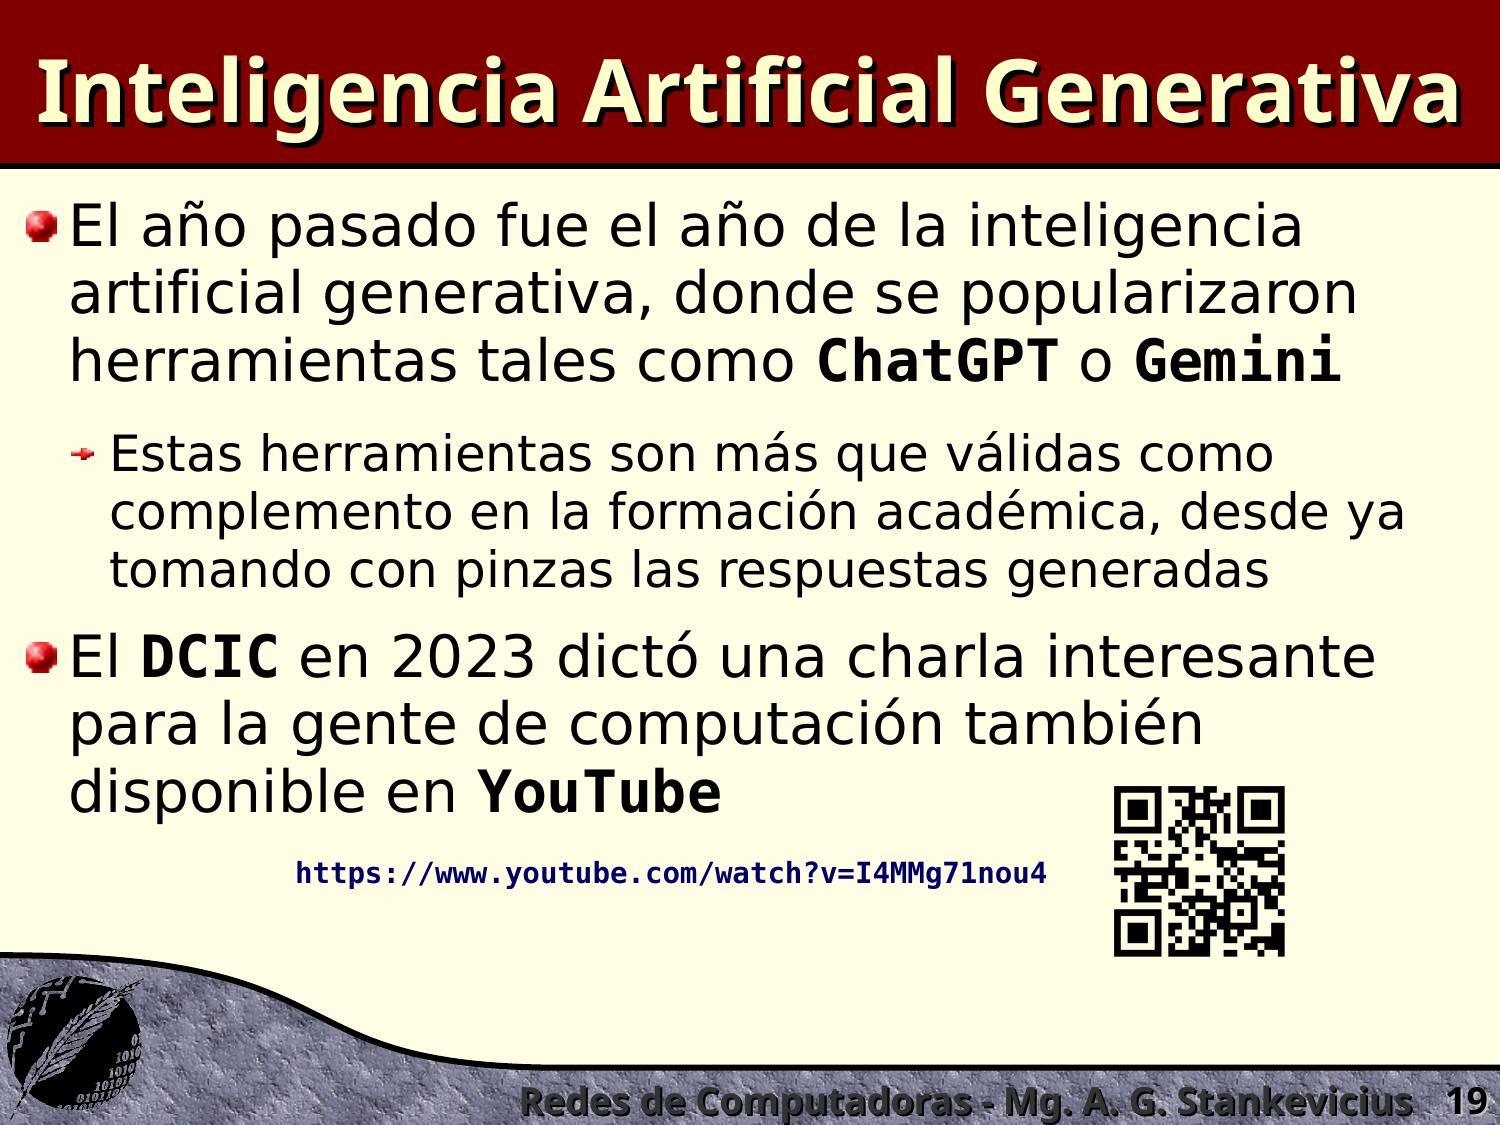

# Inteligencia Artificial Generativa
El año pasado fue el año de la inteligencia artificial generativa, donde se popularizaron herramientas tales como ChatGPT o Gemini
Estas herramientas son más que válidas como complemento en la formación académica, desde ya tomando con pinzas las respuestas generadas
El DCIC en 2023 dictó una charla interesante para la gente de computación también disponible en YouTube
https://www.youtube.com/watch?v=I4MMg71nou4
19